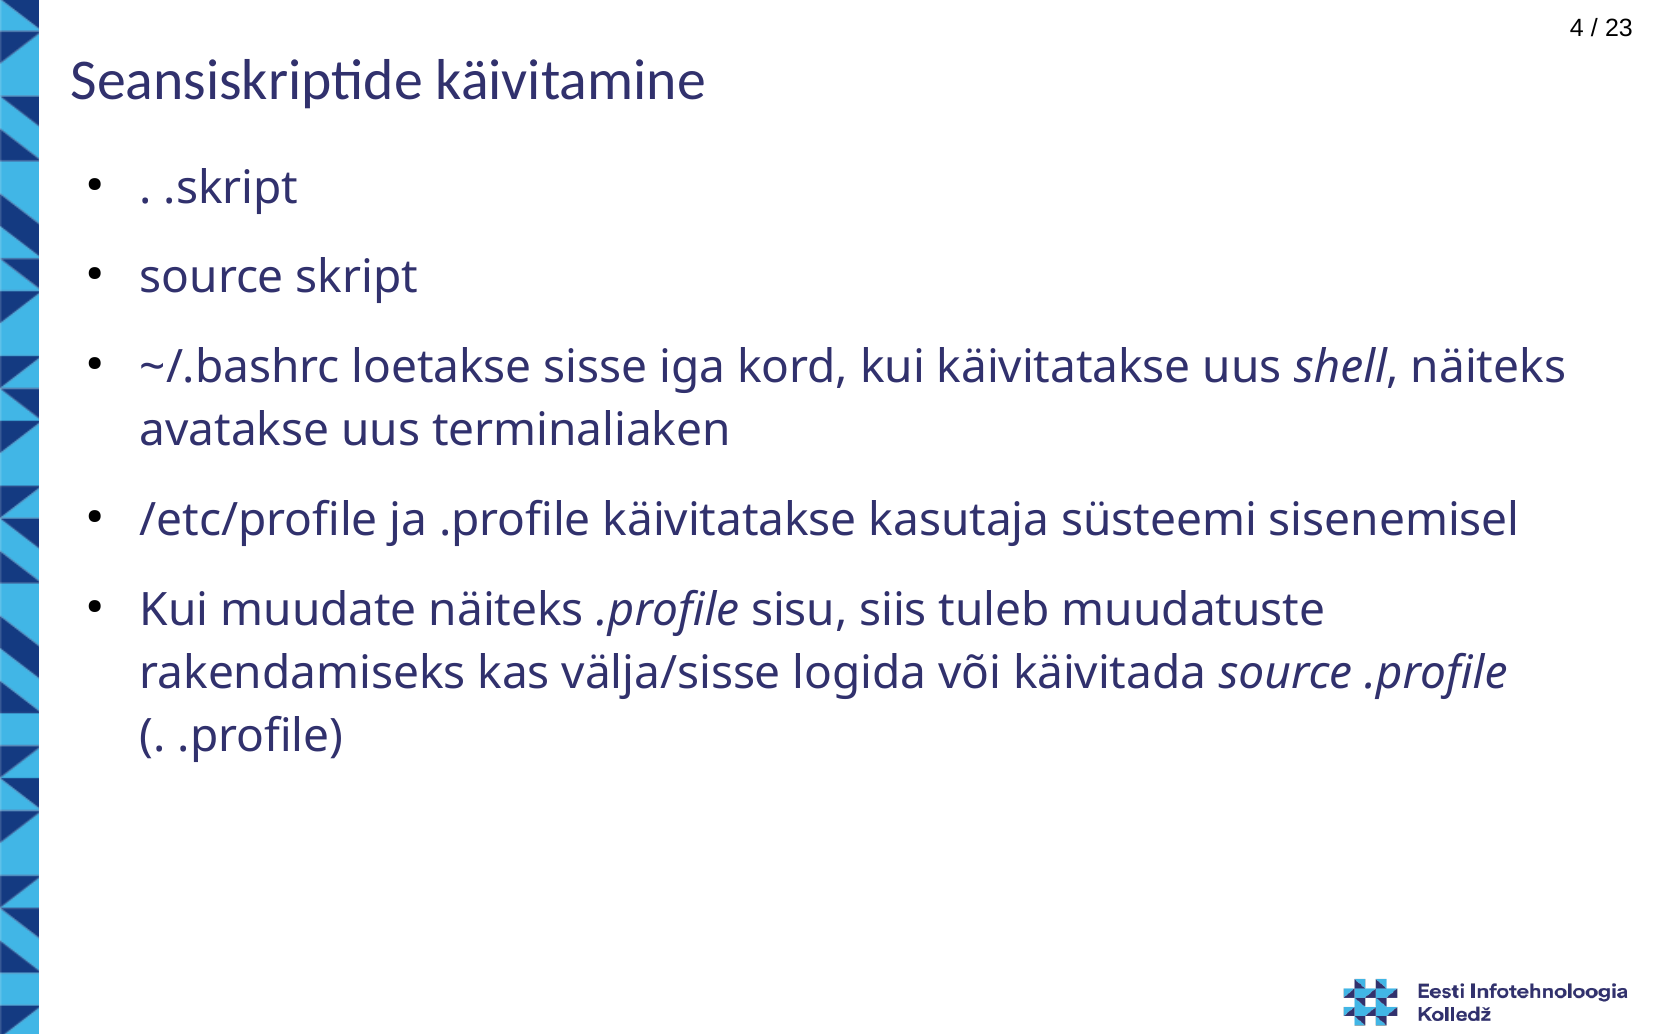

# Seansiskriptide käivitamine
. .skript
source skript
~/.bashrc loetakse sisse iga kord, kui käivitatakse uus shell, näiteks avatakse uus terminaliaken
/etc/profile ja .profile käivitatakse kasutaja süsteemi sisenemisel
Kui muudate näiteks .profile sisu, siis tuleb muudatuste rakendamiseks kas välja/sisse logida või käivitada source .profile (. .profile)